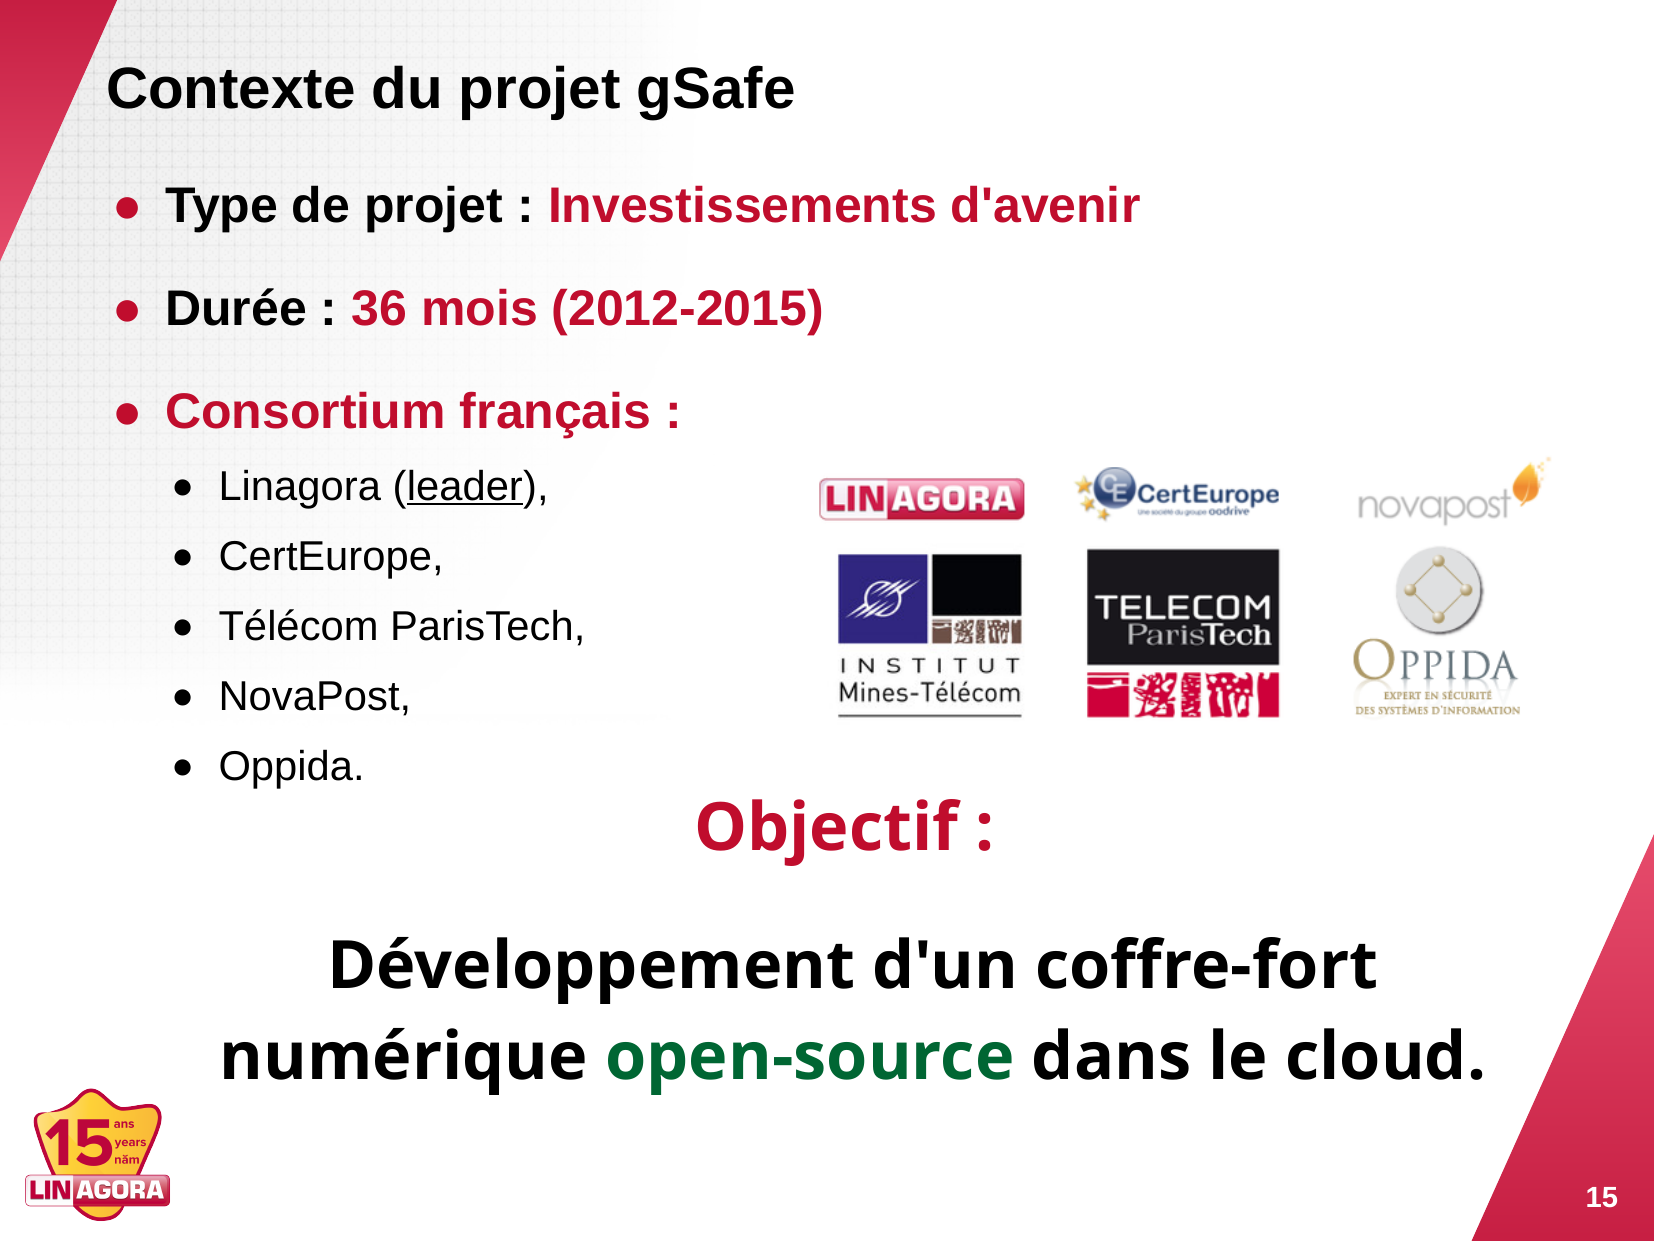

# Contexte du projet gSafe
Type de projet : Investissements d'avenir
Durée : 36 mois (2012-2015)
Consortium français :
Linagora (leader),
CertEurope,
Télécom ParisTech,
NovaPost,
Oppida.
Objectif :
Développement d'un coffre-fort numérique open-source dans le cloud.
15